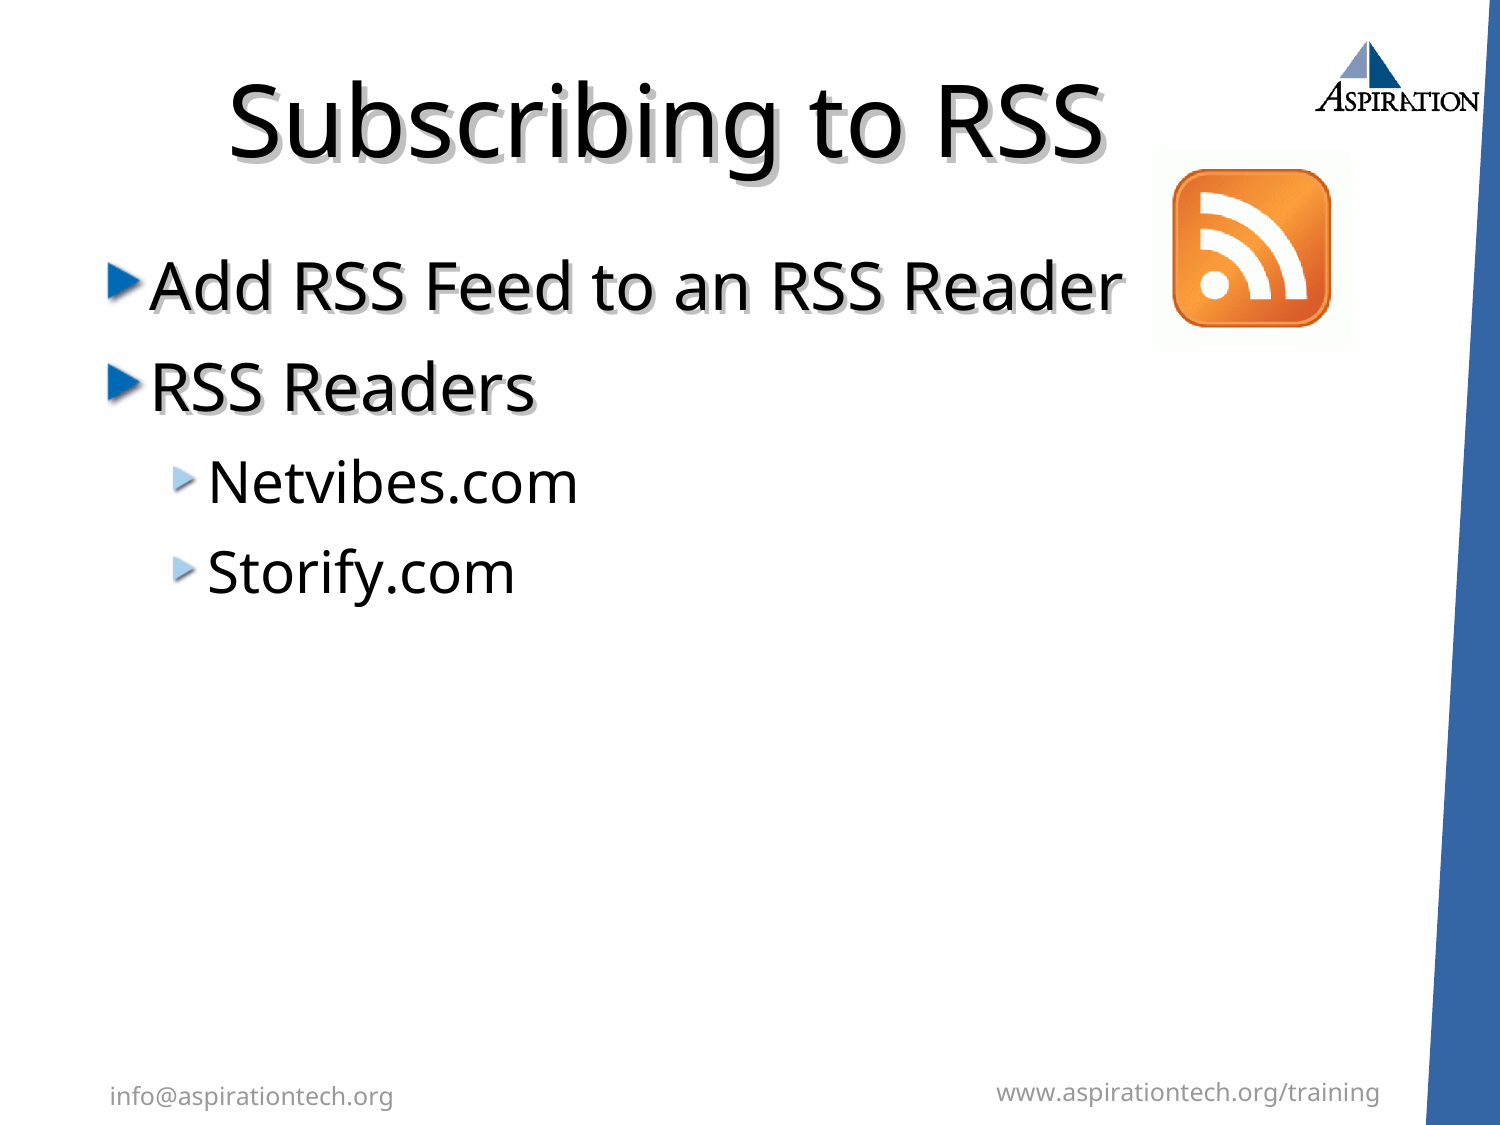

# Subscribing to RSS
Add RSS Feed to an RSS Reader
RSS Readers
Netvibes.com
Storify.com